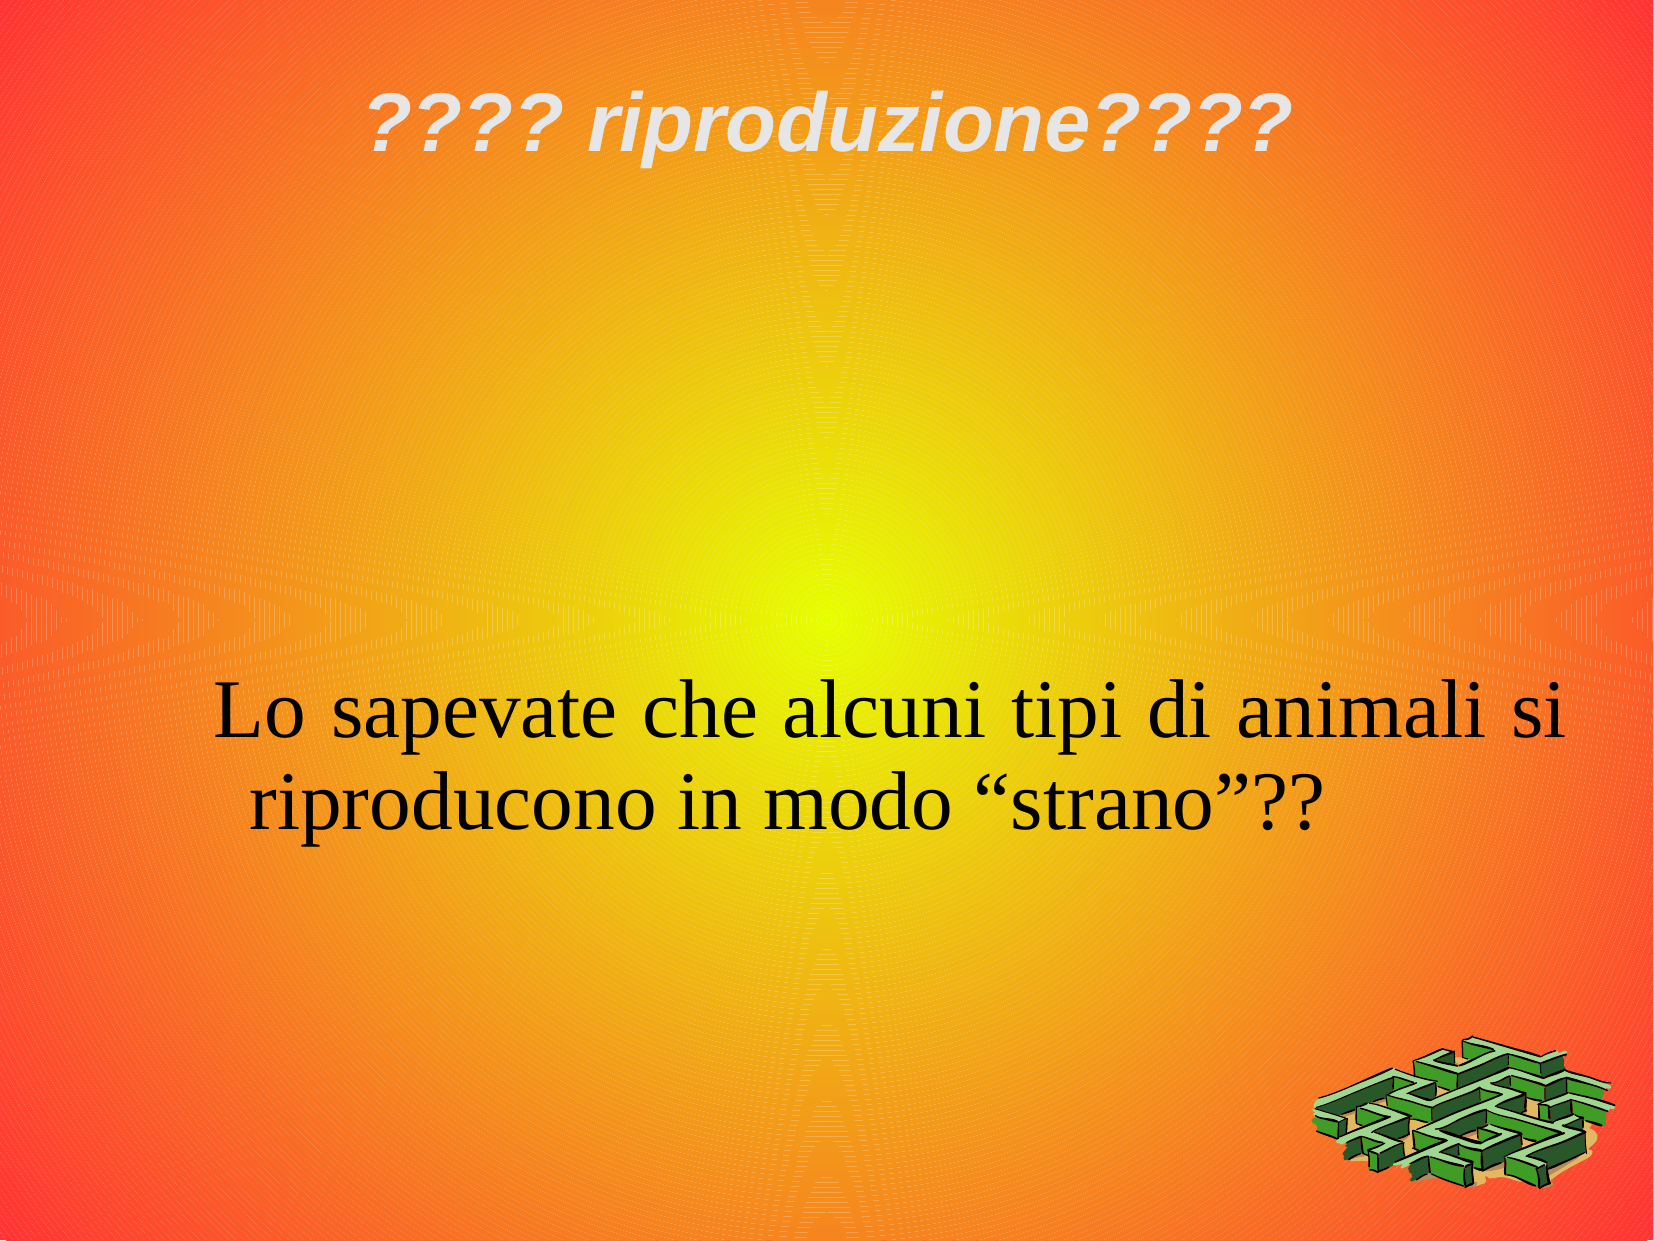

# ???? riproduzione????
Lo sapevate che alcuni tipi di animali si riproducono in modo “strano”??